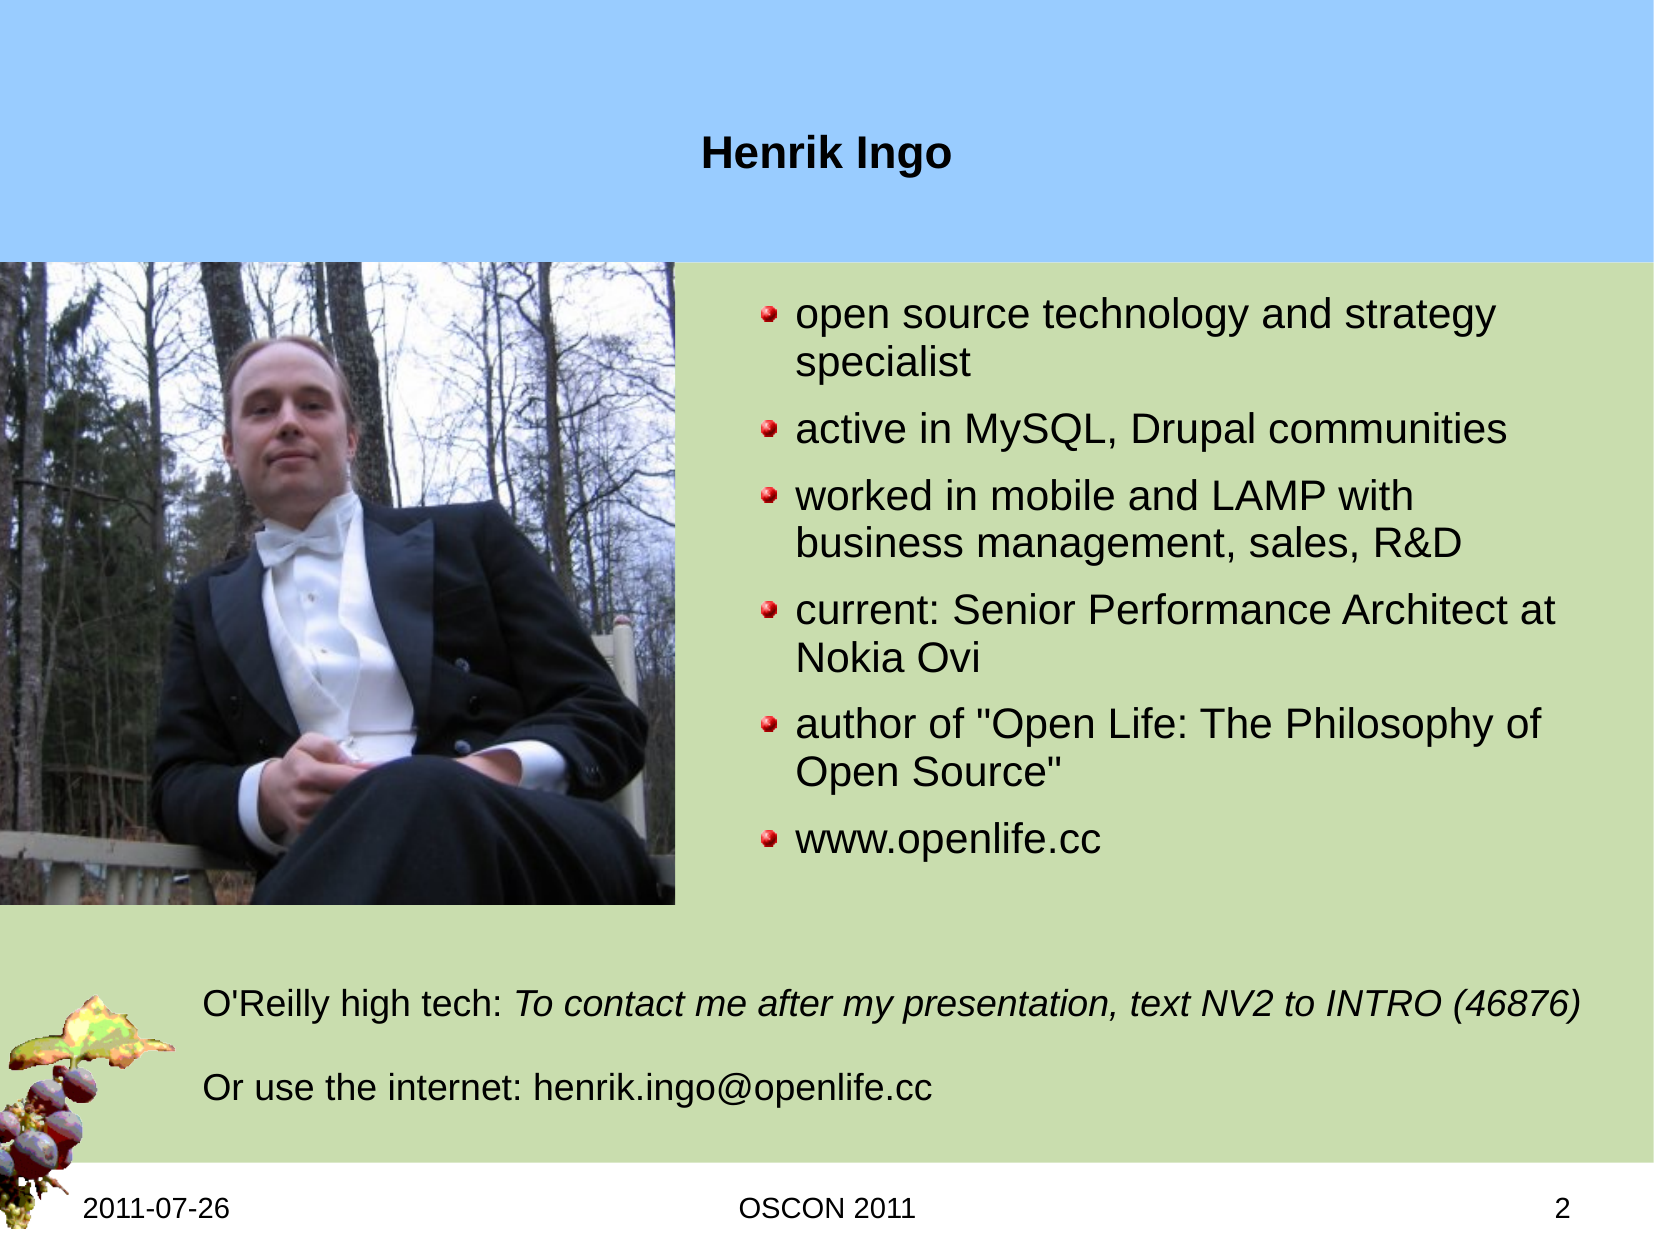

# Henrik Ingo
open source technology and strategy specialist
active in MySQL, Drupal communities
worked in mobile and LAMP with business management, sales, R&D
current: Senior Performance Architect at Nokia Ovi
author of "Open Life: The Philosophy of Open Source"
www.openlife.cc
O'Reilly high tech: To contact me after my presentation, text NV2 to INTRO (46876)
Or use the internet: henrik.ingo@openlife.cc
2011-07-26
OSCON 2011
2